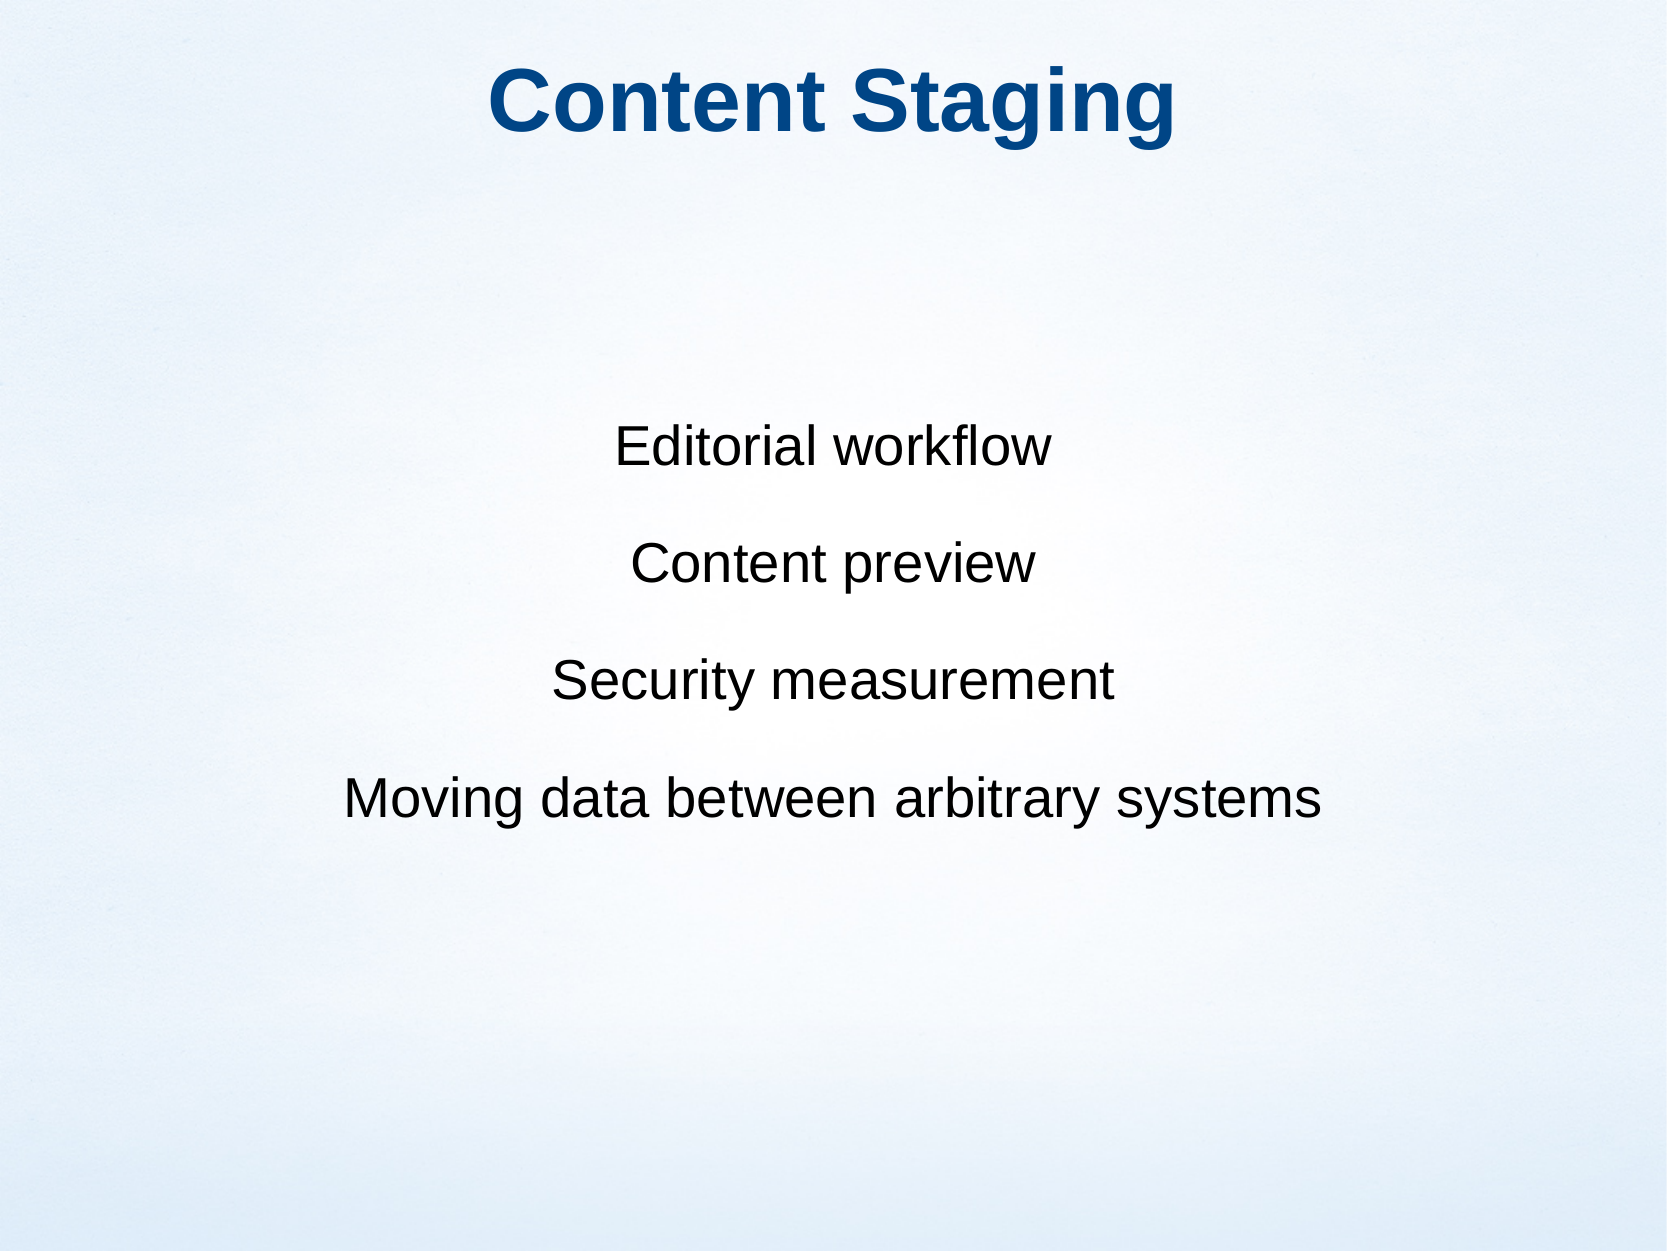

# Content Staging
Editorial workflow
Content preview
Security measurement
Moving data between arbitrary systems